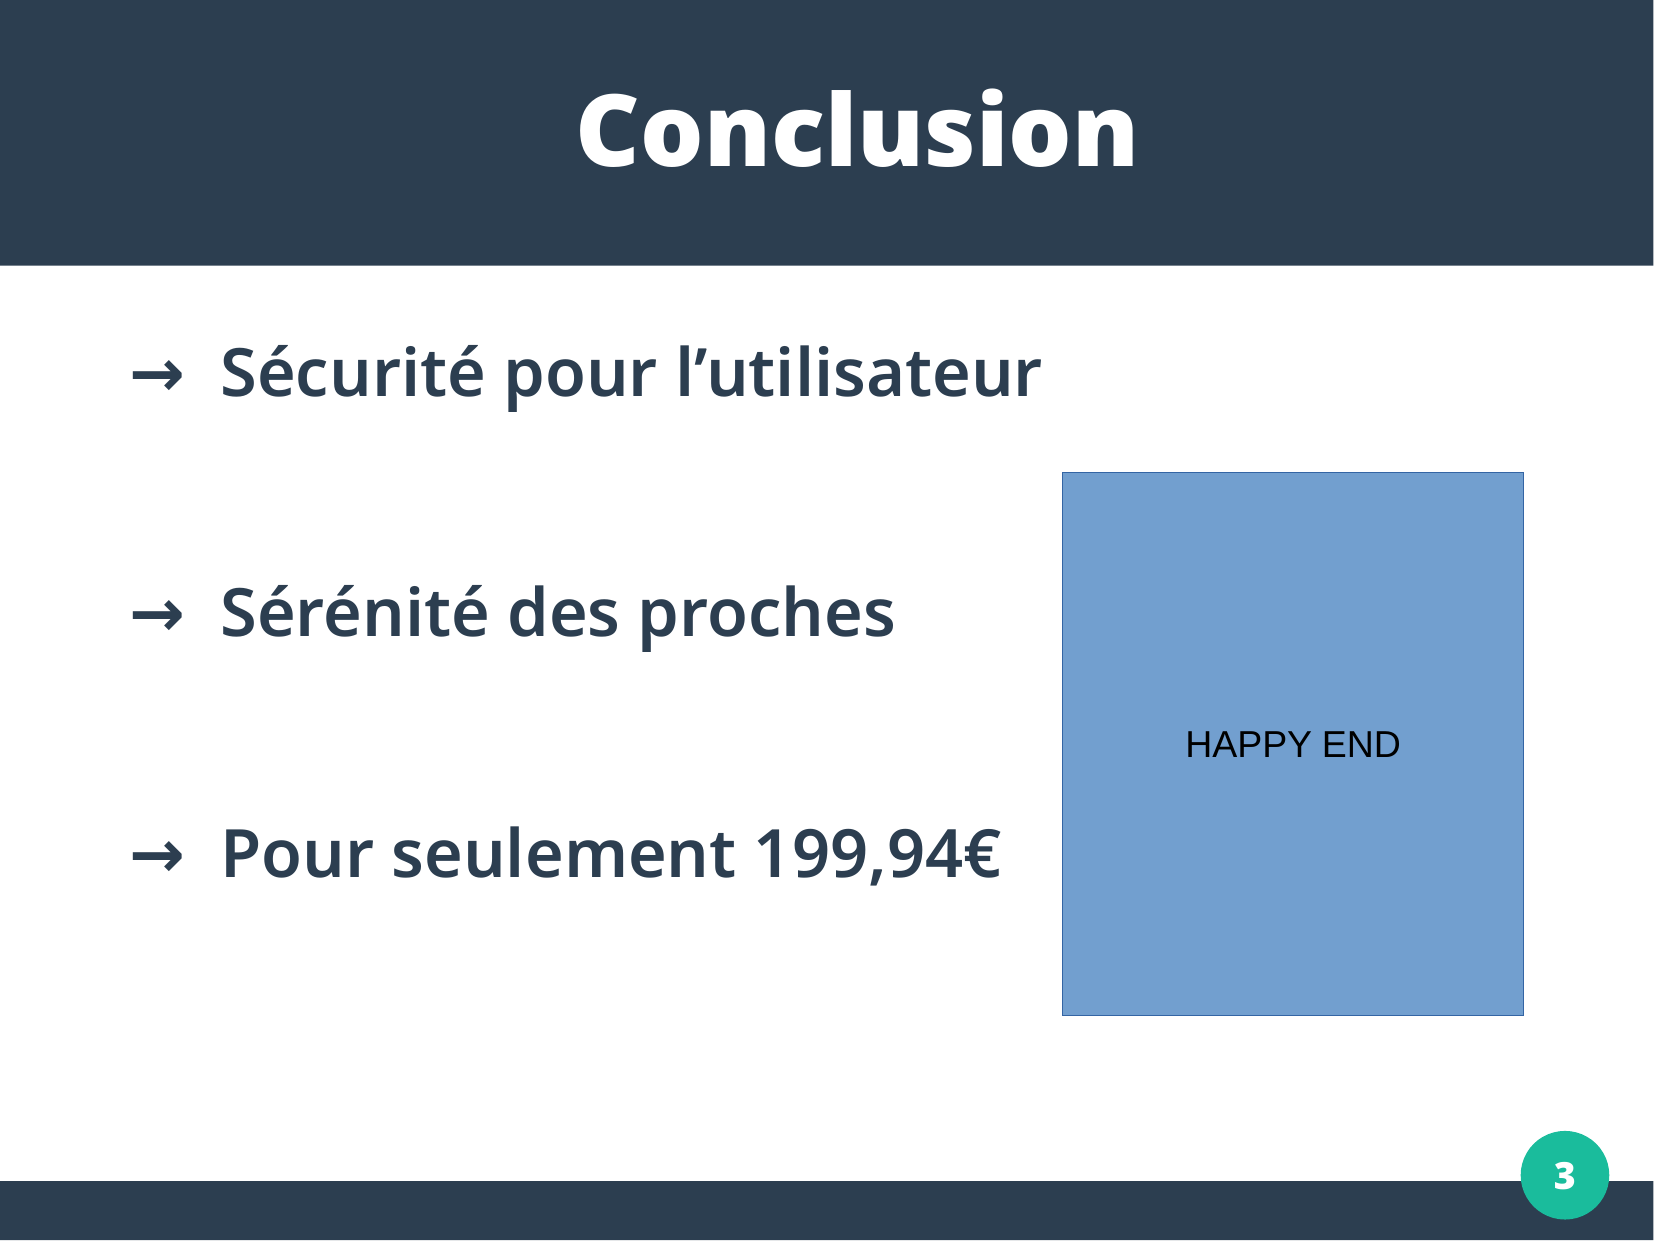

# Conclusion
→ Sécurité pour l’utilisateur
→ Sérénité des proches
→ Pour seulement 199,94€
HAPPY END
3